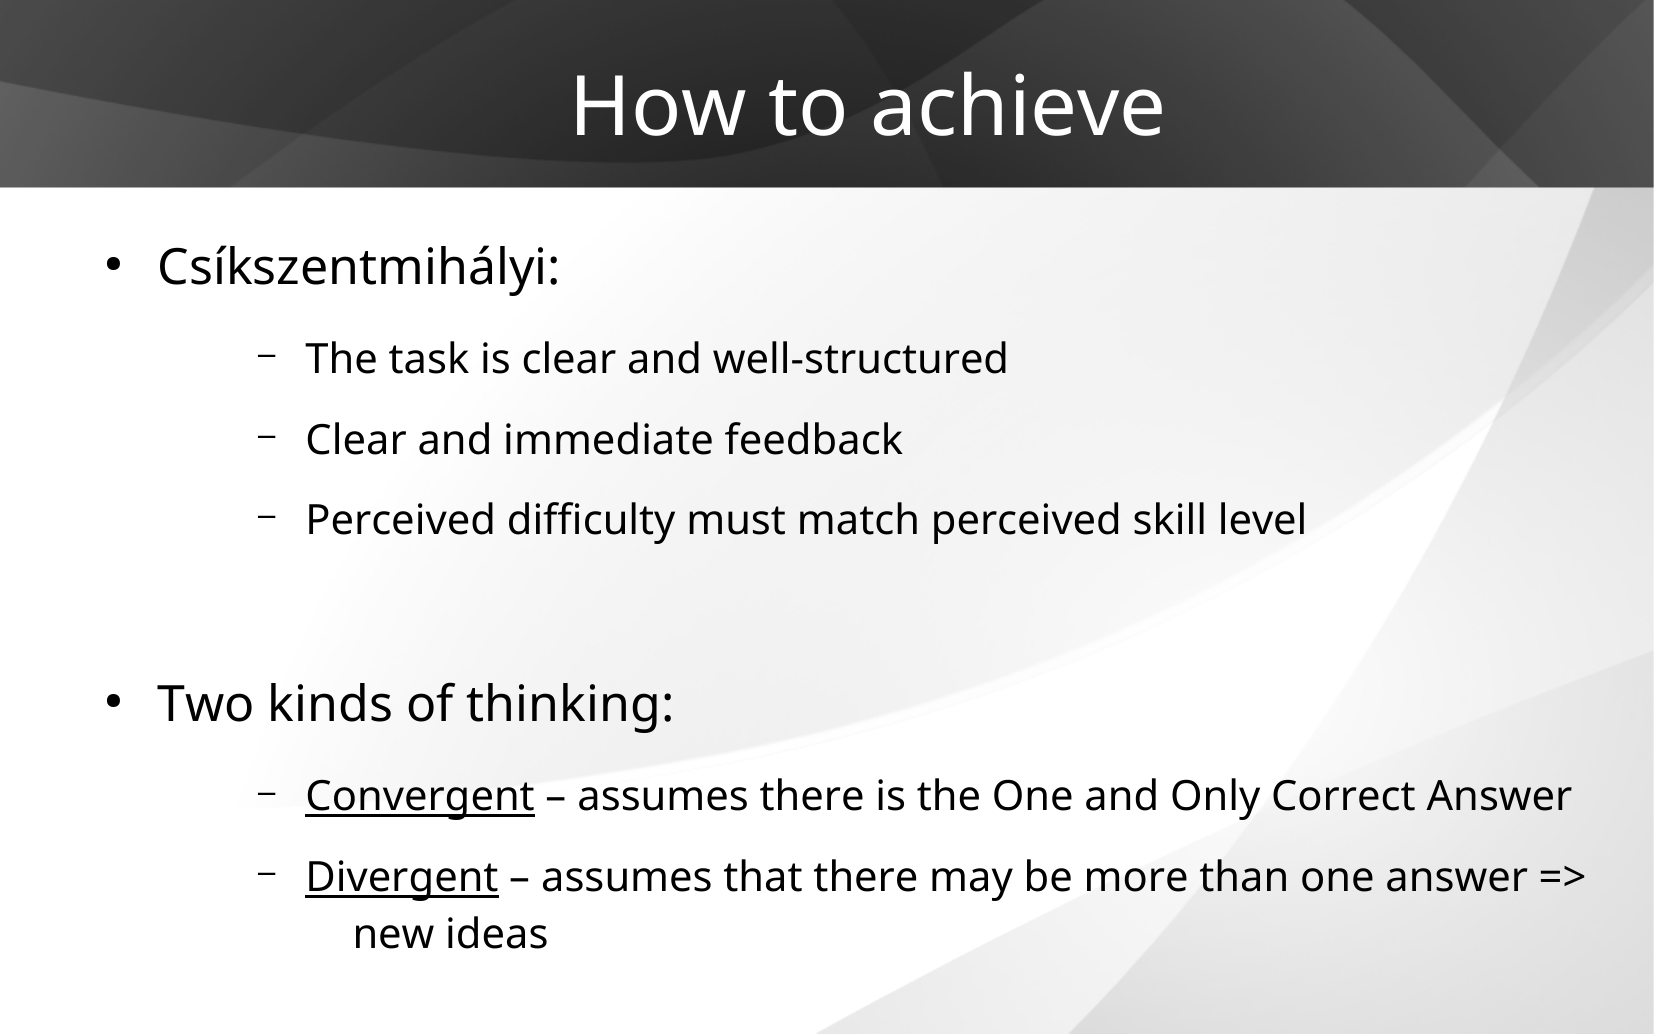

# How to achieve
Csíkszentmihályi:
The task is clear and well-structured
Clear and immediate feedback
Perceived difficulty must match perceived skill level
Two kinds of thinking:
Convergent – assumes there is the One and Only Correct Answer
Divergent – assumes that there may be more than one answer => new ideas